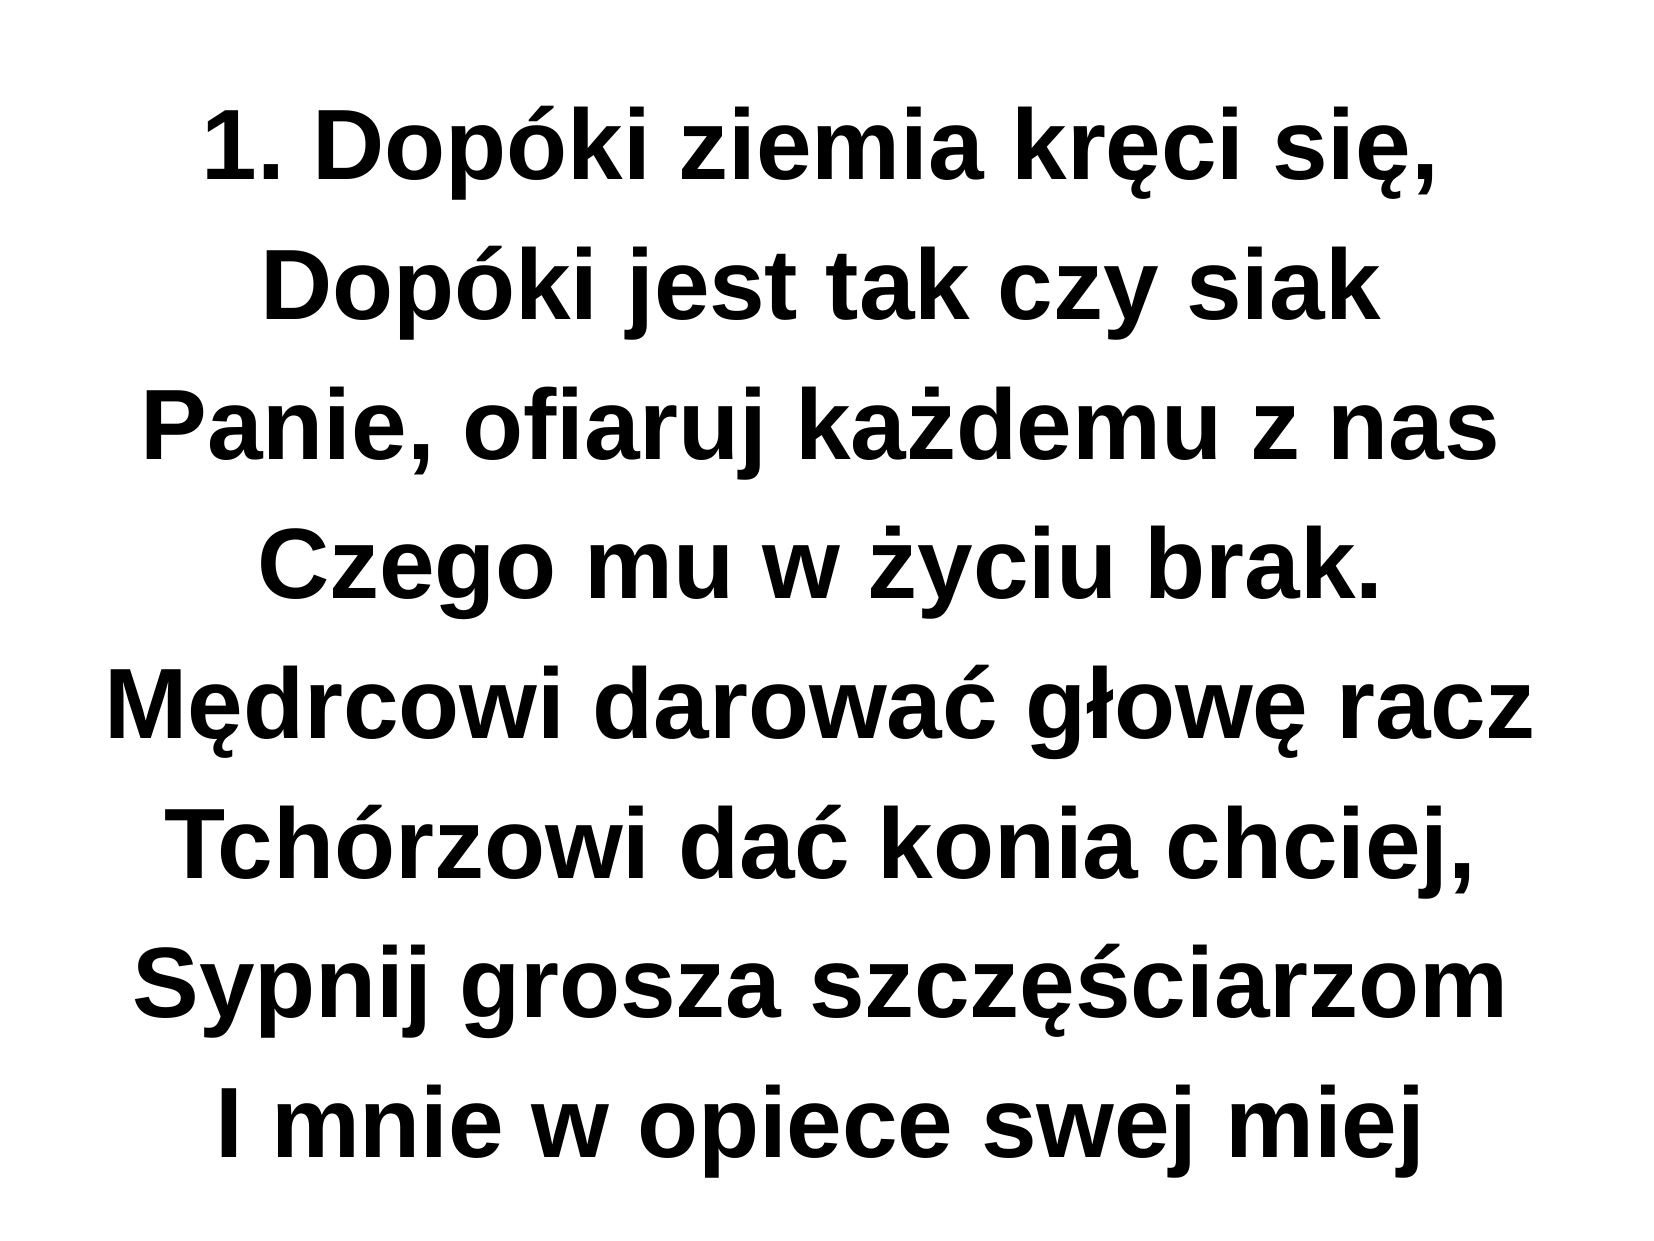

# 1. Dopóki ziemia kręci się,
Dopóki jest tak czy siak
Panie, ofiaruj każdemu z nas
Czego mu w życiu brak.
Mędrcowi darować głowę racz
Tchórzowi dać konia chciej,
Sypnij grosza szczęściarzom
I mnie w opiece swej miej